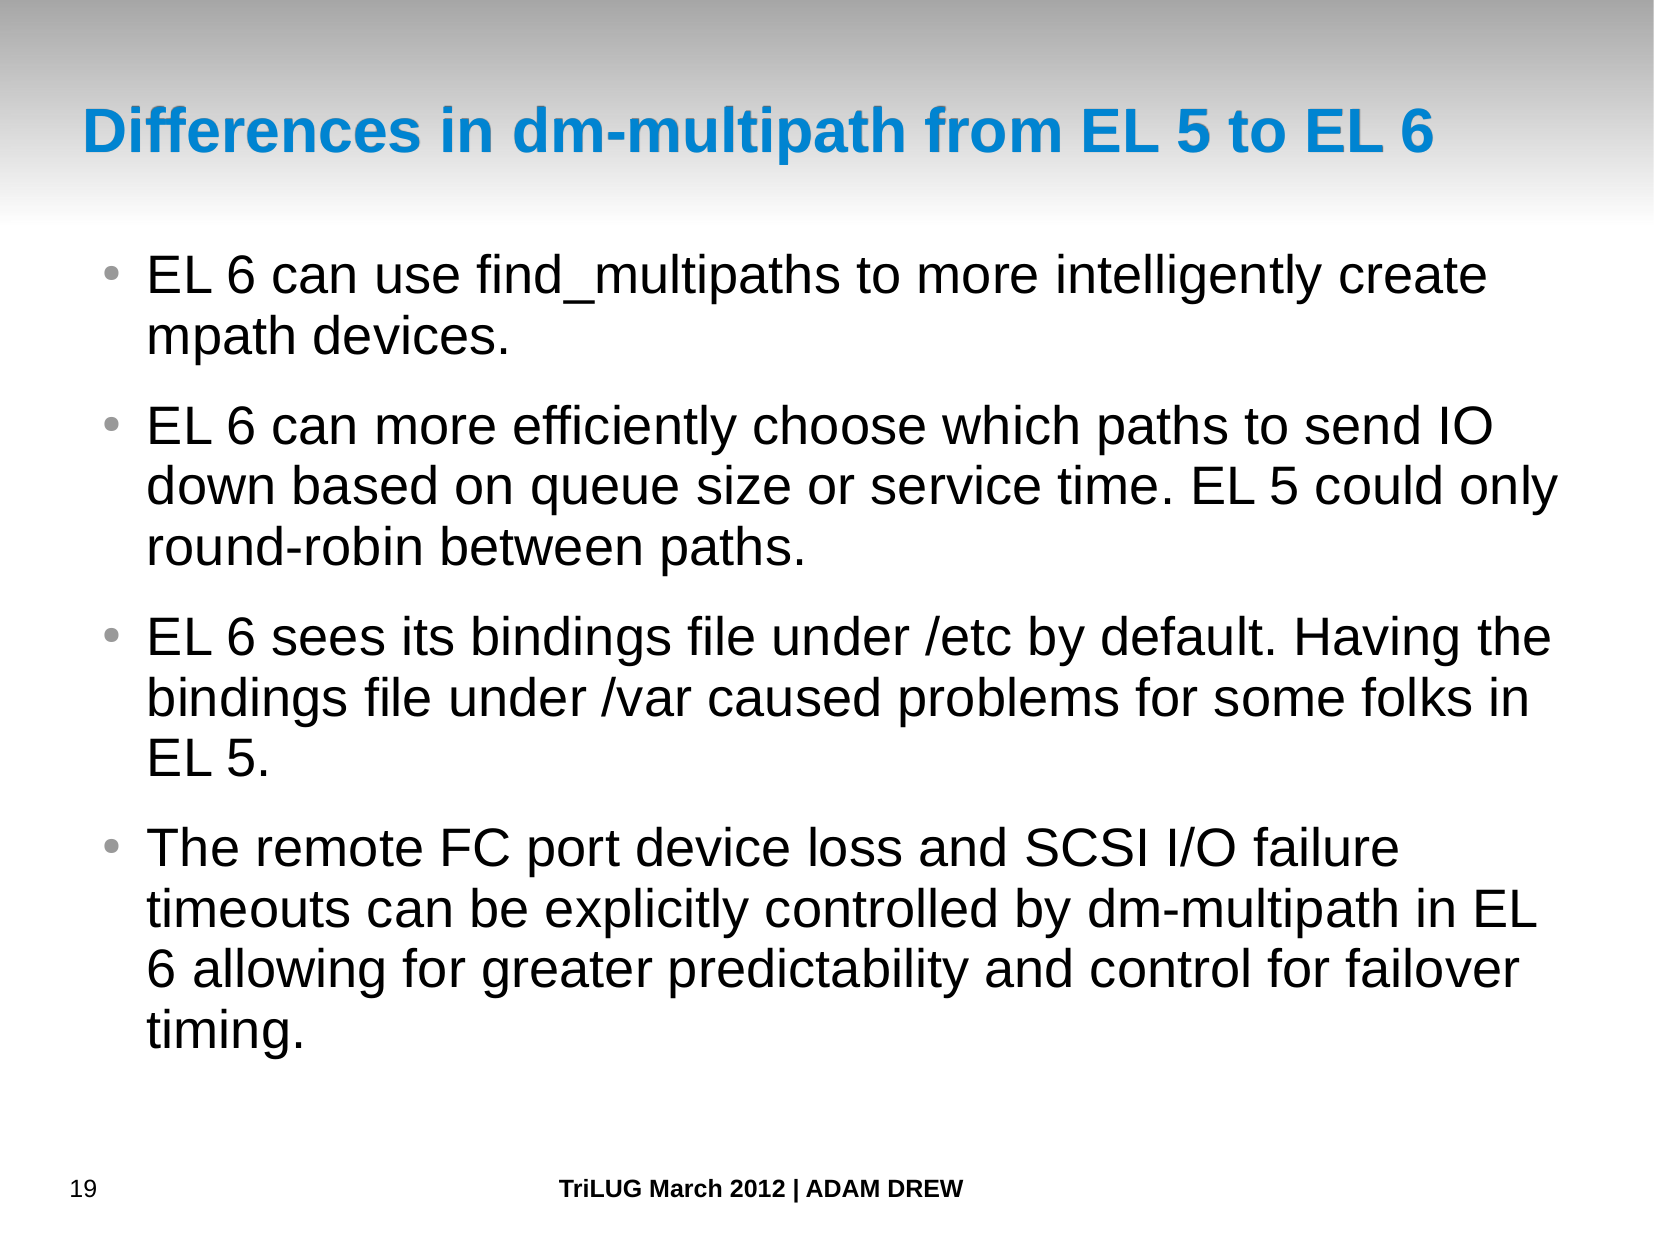

# Differences in dm-multipath from EL 5 to EL 6
EL 6 can use find_multipaths to more intelligently create mpath devices.
EL 6 can more efficiently choose which paths to send IO down based on queue size or service time. EL 5 could only round-robin between paths.
EL 6 sees its bindings file under /etc by default. Having the bindings file under /var caused problems for some folks in EL 5.
The remote FC port device loss and SCSI I/O failure timeouts can be explicitly controlled by dm-multipath in EL 6 allowing for greater predictability and control for failover timing.